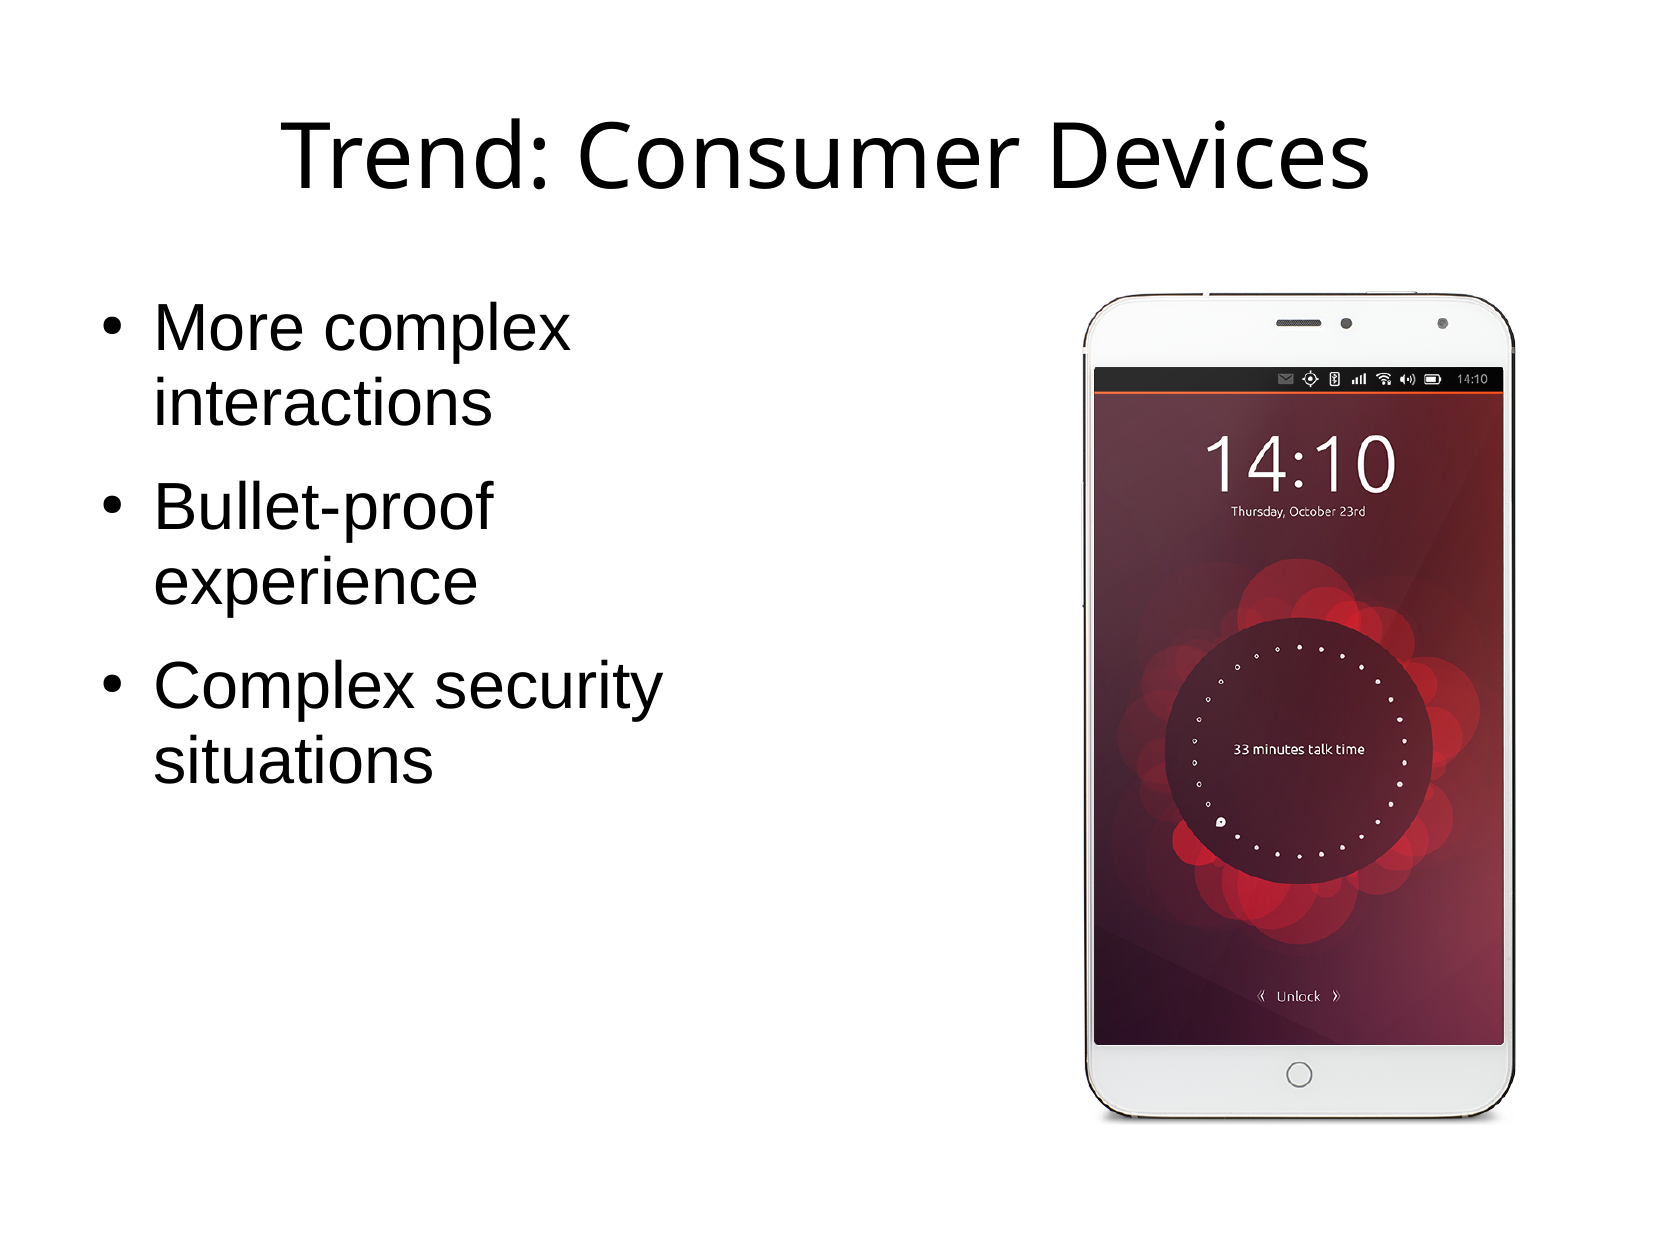

# Trend: Consumer Devices
More complex interactions
Bullet-proof experience
Complex security situations